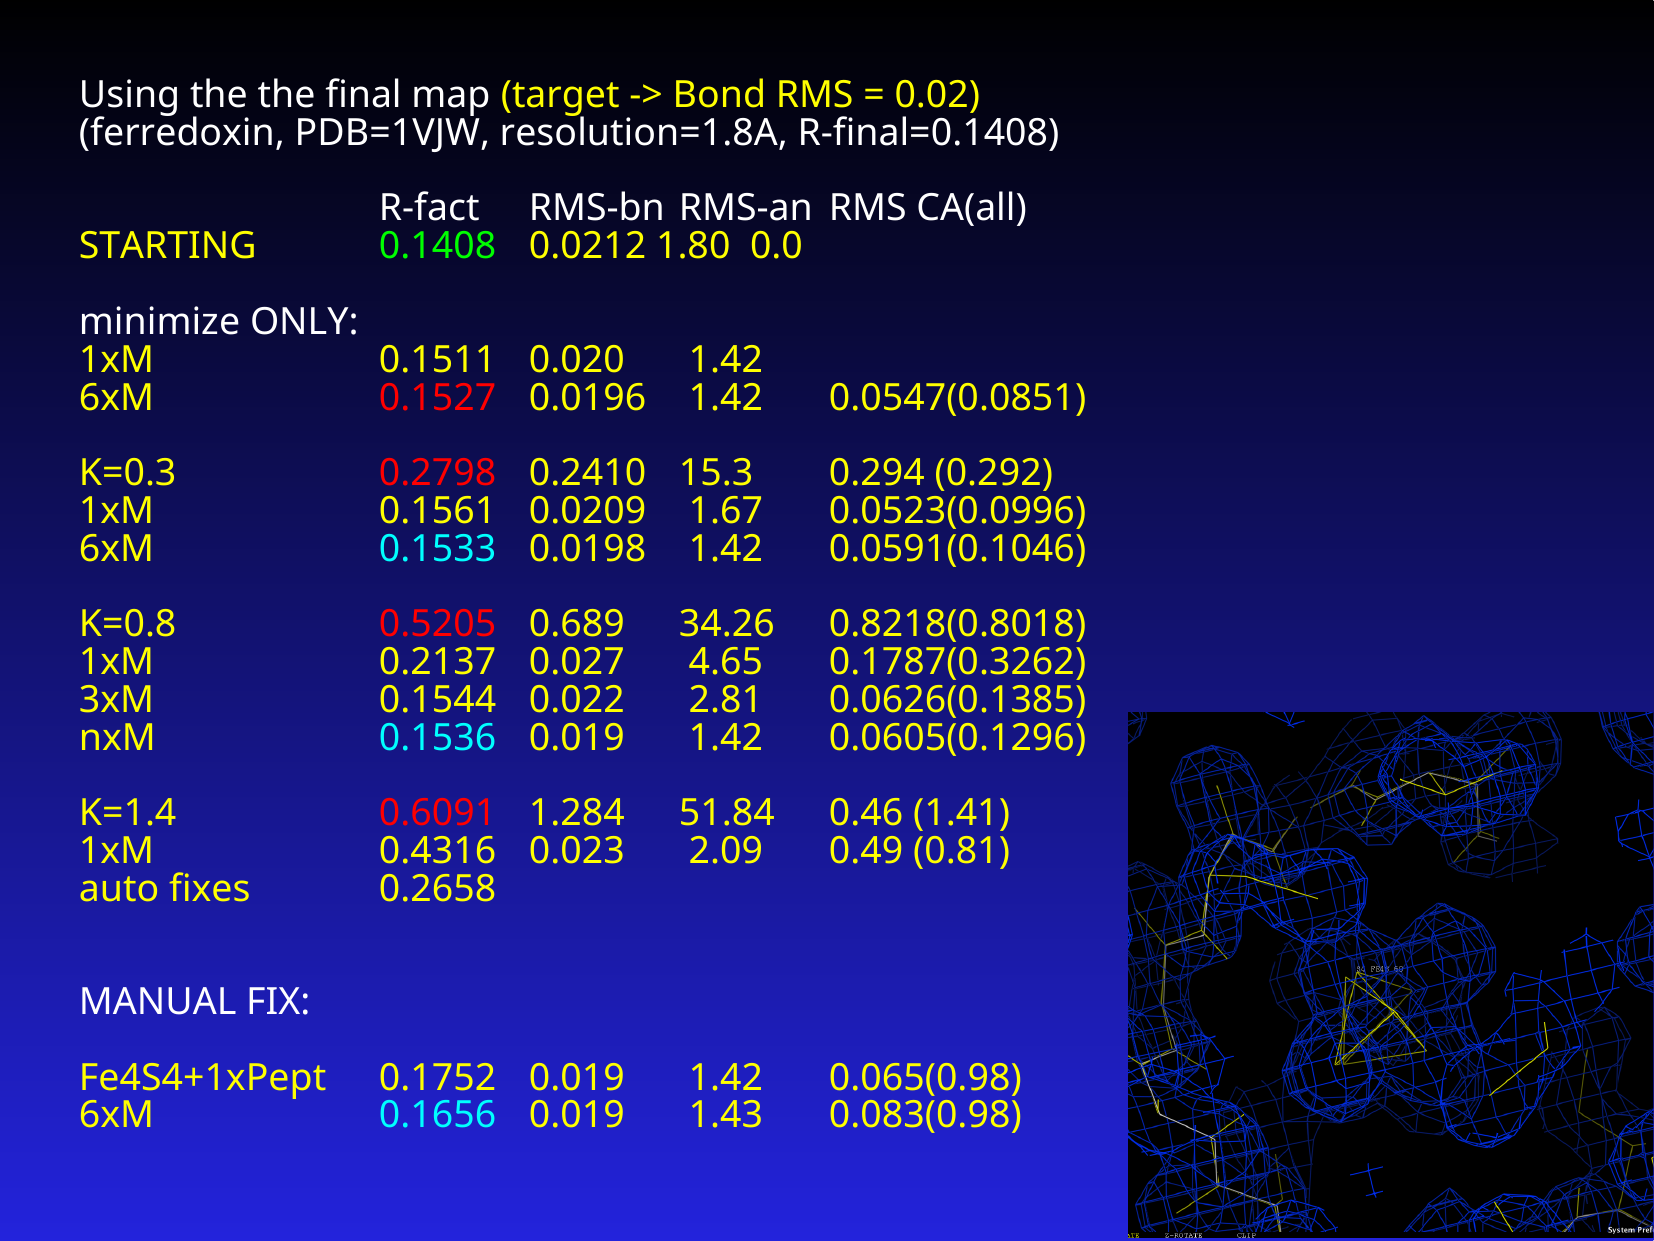

Using the the final map (target -> Bond RMS = 0.02)‏
(ferredoxin, PDB=1VJW, resolution=1.8A, R-final=0.1408)‏
				R-fact	RMS-bn	RMS-an	RMS CA(all)
STARTING 	0.1408	0.0212 1.80 0.0
minimize ONLY:
1xM		0.1511	0.020	 1.42
6xM		0.1527	0.0196	 1.42	0.0547(0.0851)‏
K=0.3		0.2798	0.2410	15.3	0.294 (0.292)
1xM		0.1561	0.0209	 1.67	0.0523(0.0996)‏
6xM	 	0.1533	0.0198	 1.42	0.0591(0.1046)‏
K=0.8		0.5205	0.689	34.26	0.8218(0.8018)‏
1xM		0.2137	0.027	 4.65	0.1787(0.3262)‏
3xM		0.1544	0.022	 2.81	0.0626(0.1385)‏
nxM		0.1536	0.019	 1.42	0.0605(0.1296)
K=1.4		0.6091	1.284	51.84	0.46 (1.41)‏
1xM		0.4316	0.023	 2.09	0.49 (0.81)‏
auto fixes	0.2658
MANUAL FIX:
Fe4S4+1xPept	0.1752	0.019	 1.42	0.065(0.98)
6xM		0.1656	0.019	 1.43	0.083(0.98)